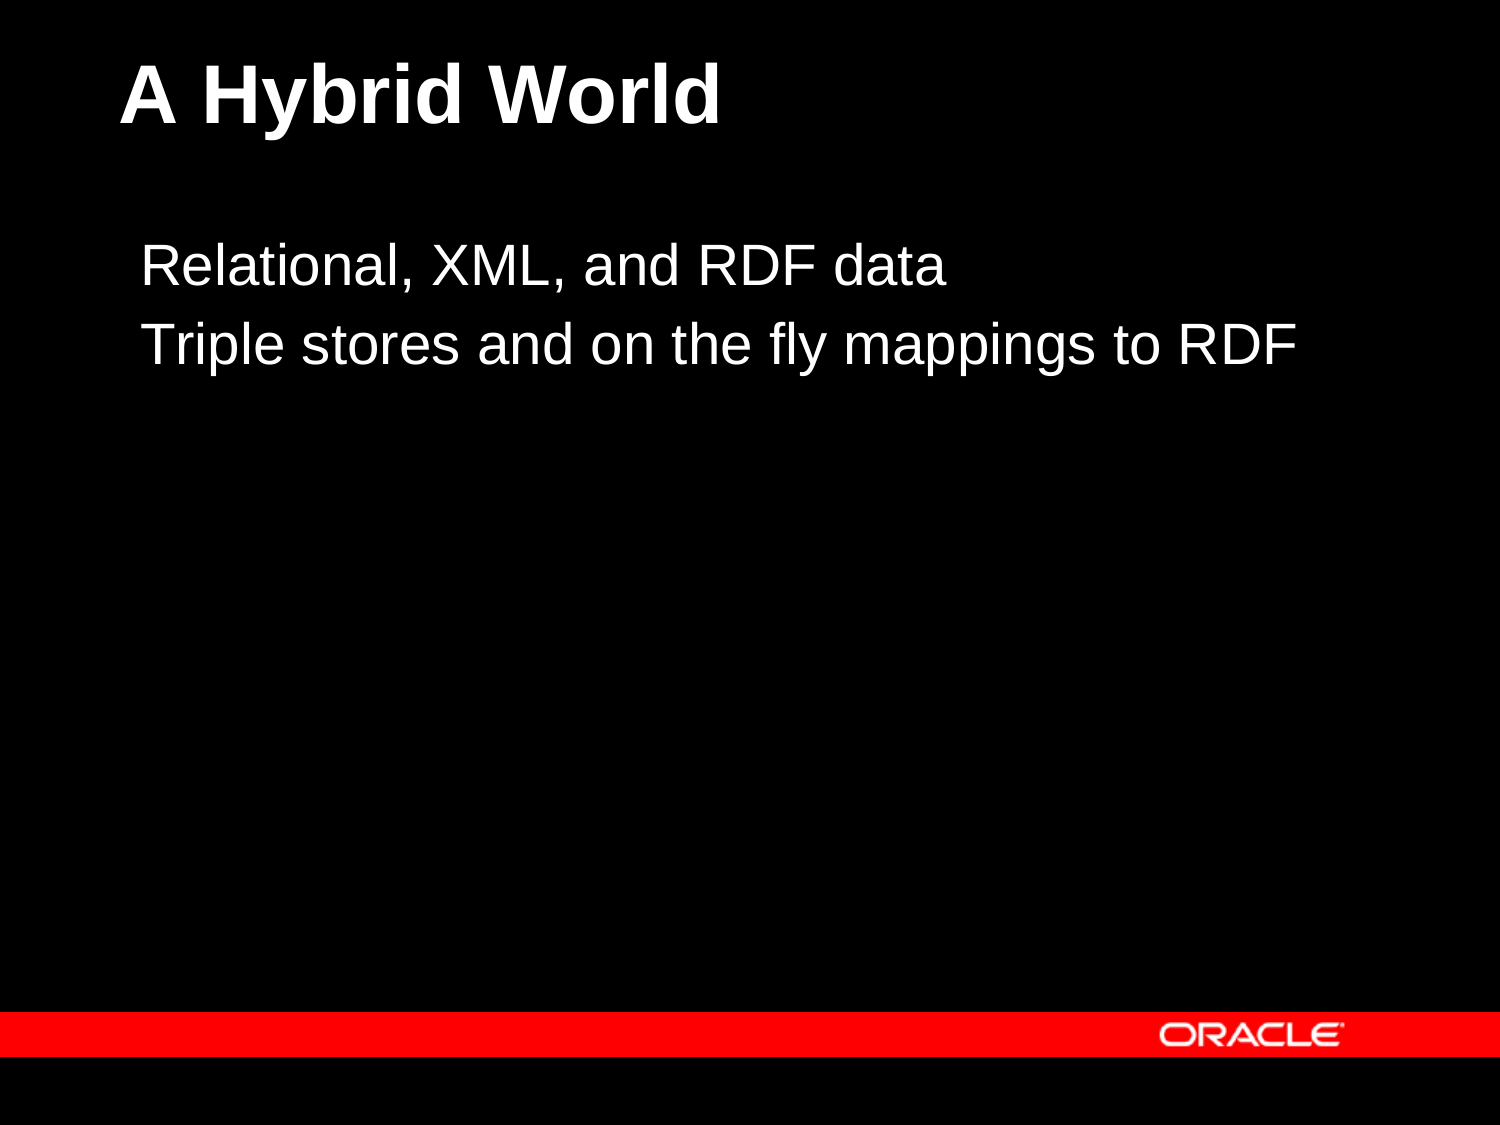

# A Hybrid World
Relational, XML, and RDF data
Triple stores and on the fly mappings to RDF